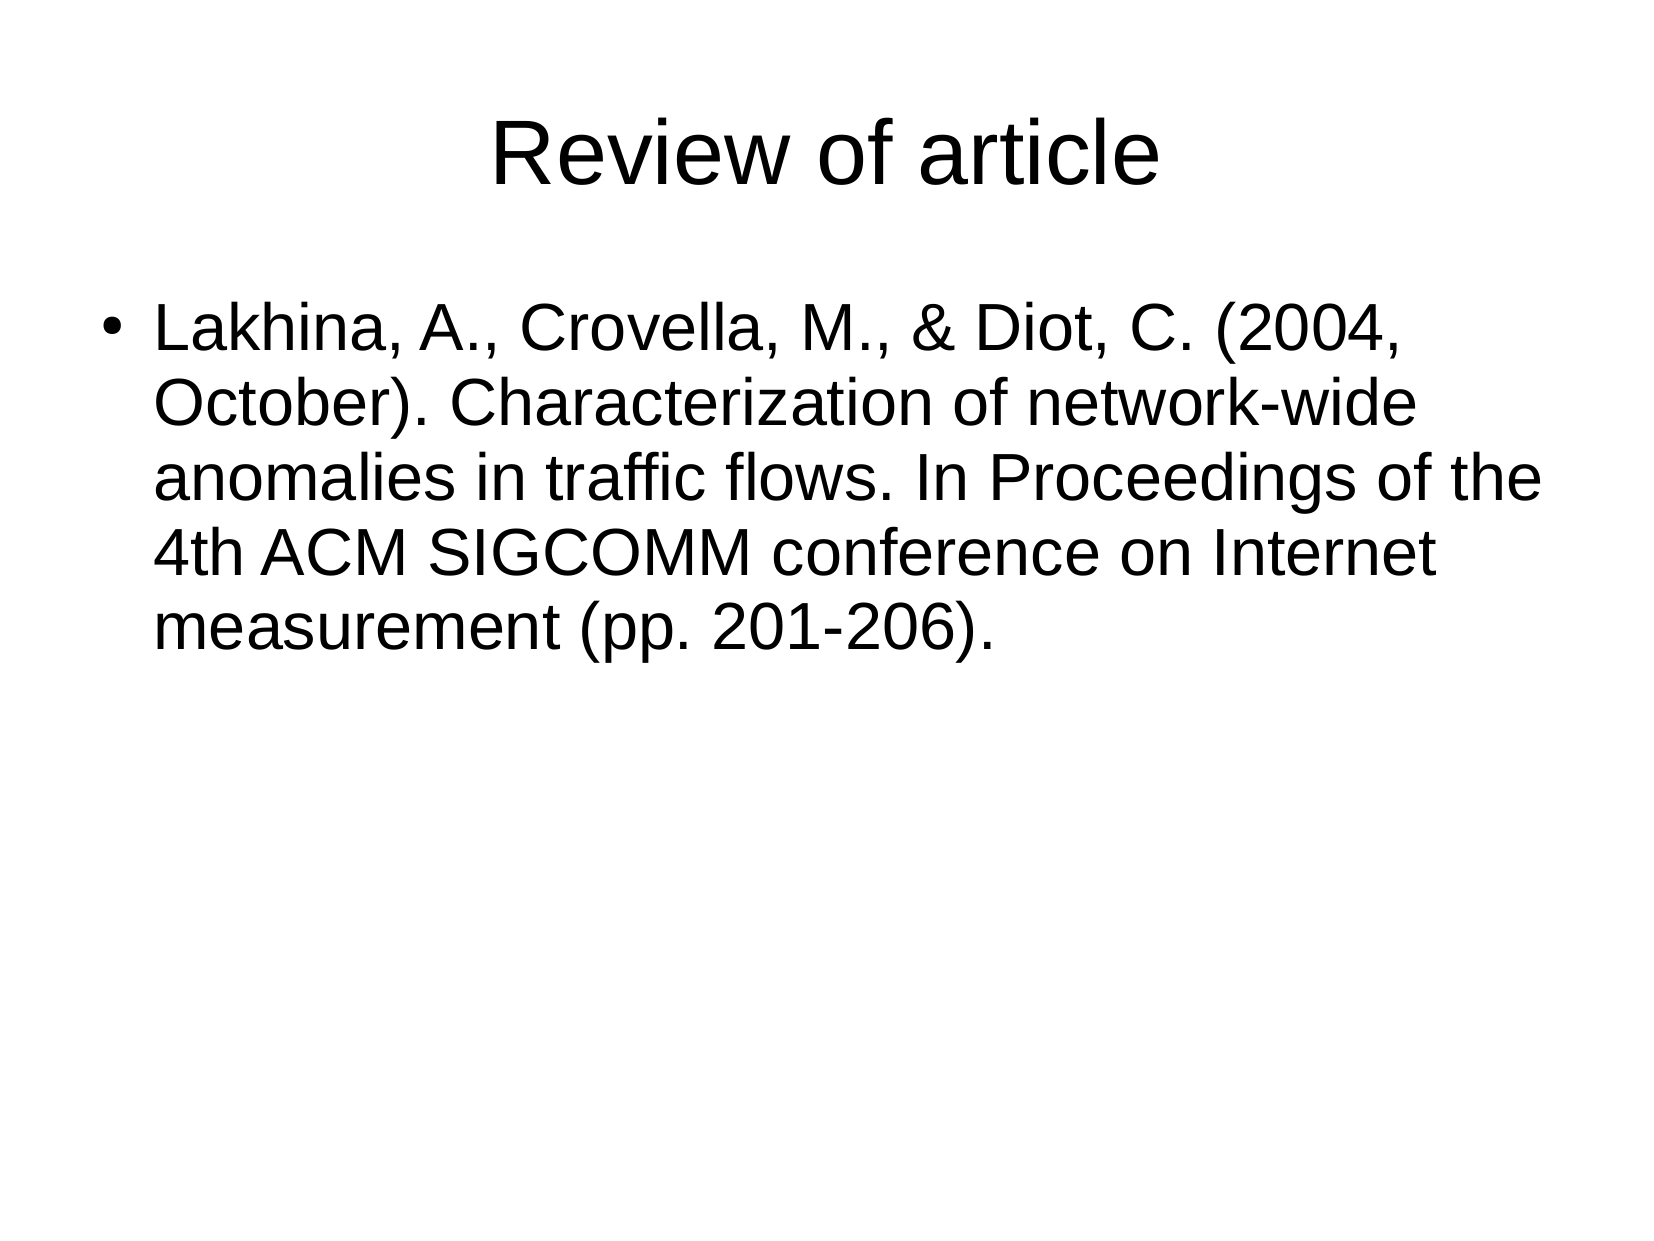

# Review of article
Lakhina, A., Crovella, M., & Diot, C. (2004, October). Characterization of network-wide anomalies in traffic flows. In Proceedings of the 4th ACM SIGCOMM conference on Internet measurement (pp. 201-206).